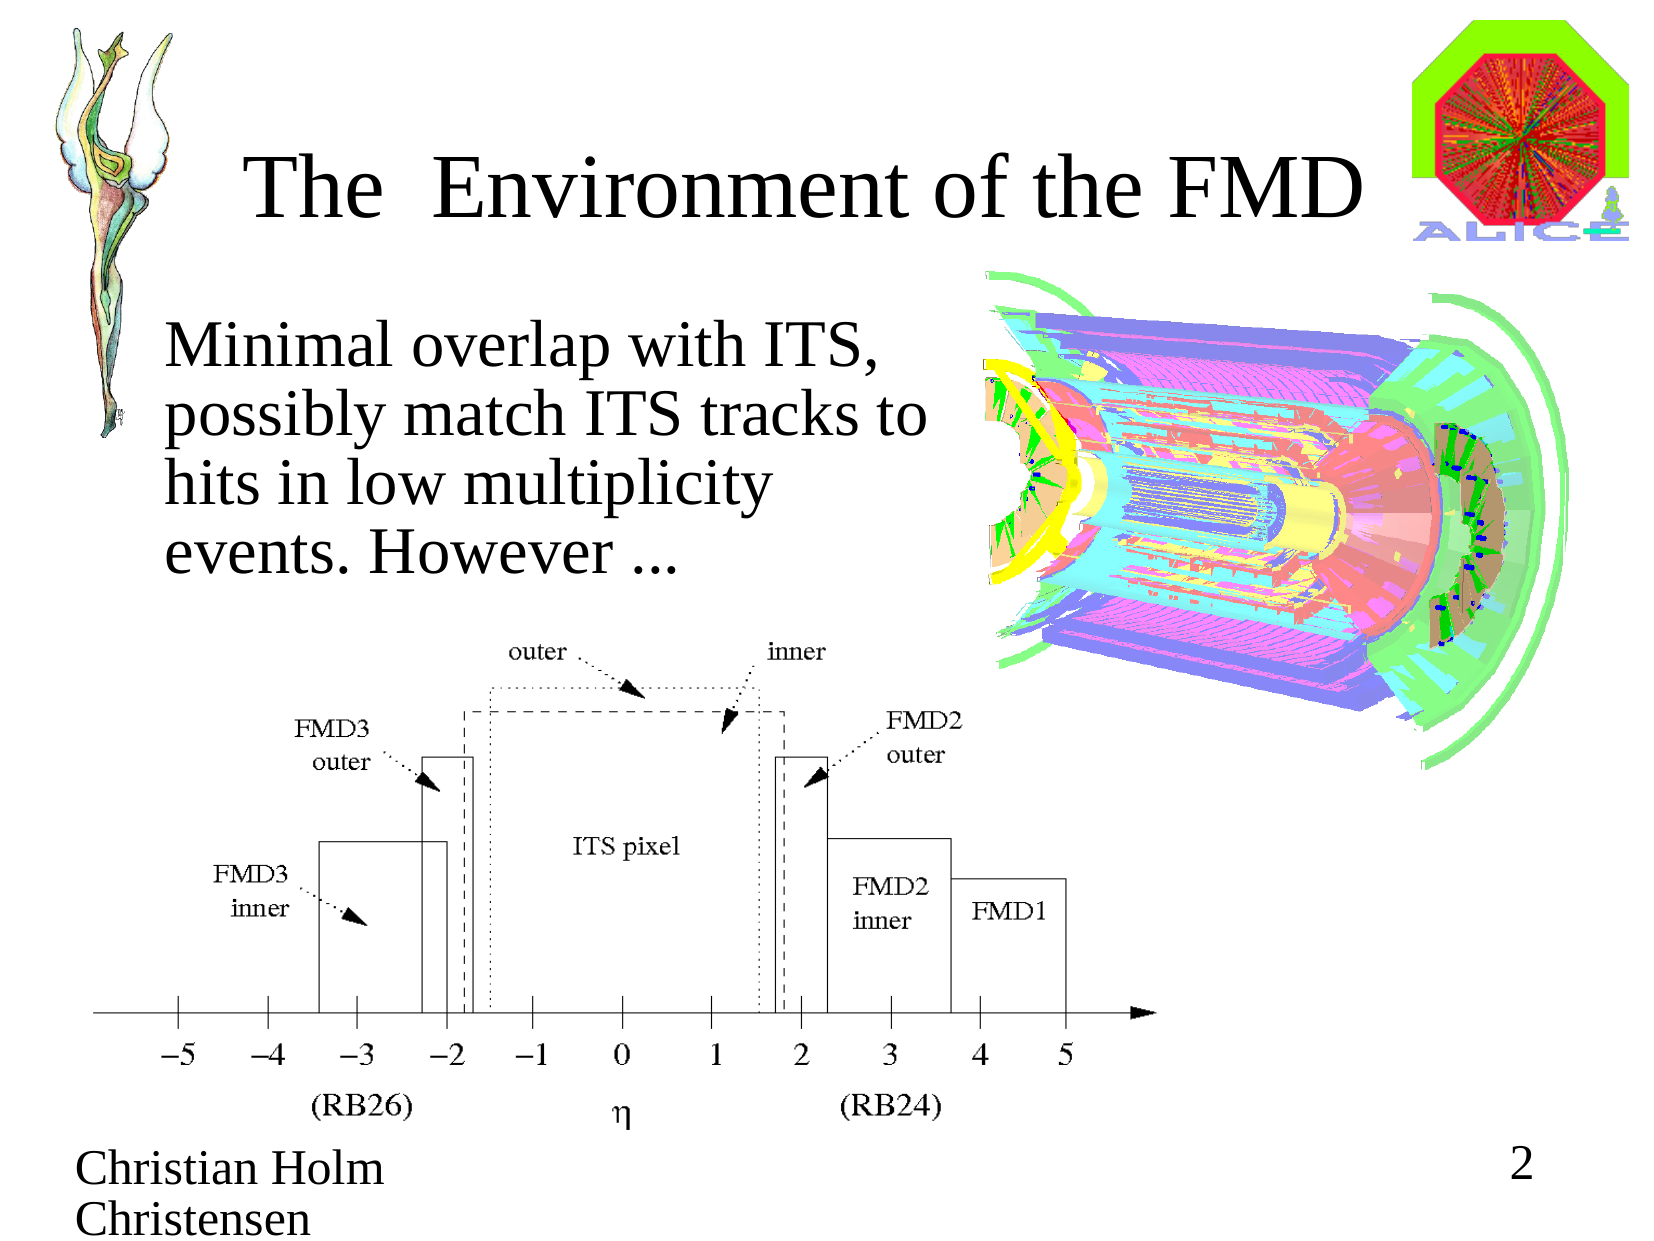

# The Environment of the FMD
Minimal overlap with ITS,
possibly match ITS tracks to hits in low multiplicity events. However ...
Christian Holm Christensen